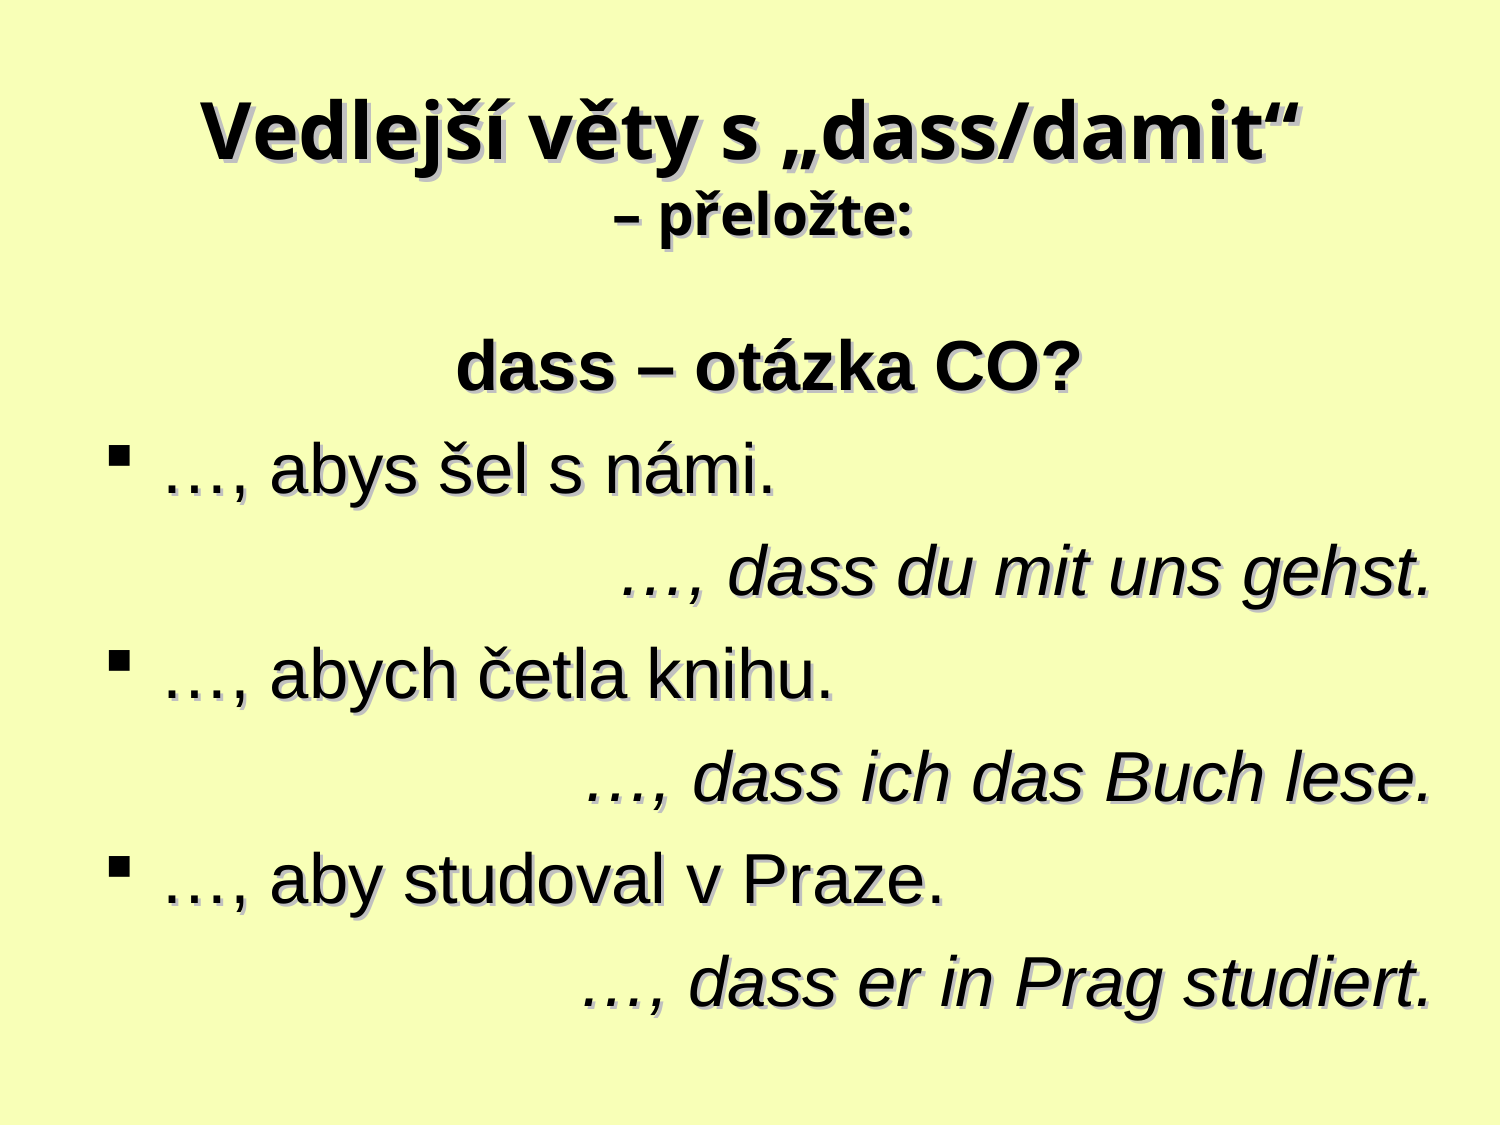

# Vedlejší věty s „dass/damit“ – přeložte:
dass – otázka CO?
…, abys šel s námi.
 …, dass du mit uns gehst.
…, abych četla knihu.
…, dass ich das Buch lese.
…, aby studoval v Praze.
…, dass er in Prag studiert.